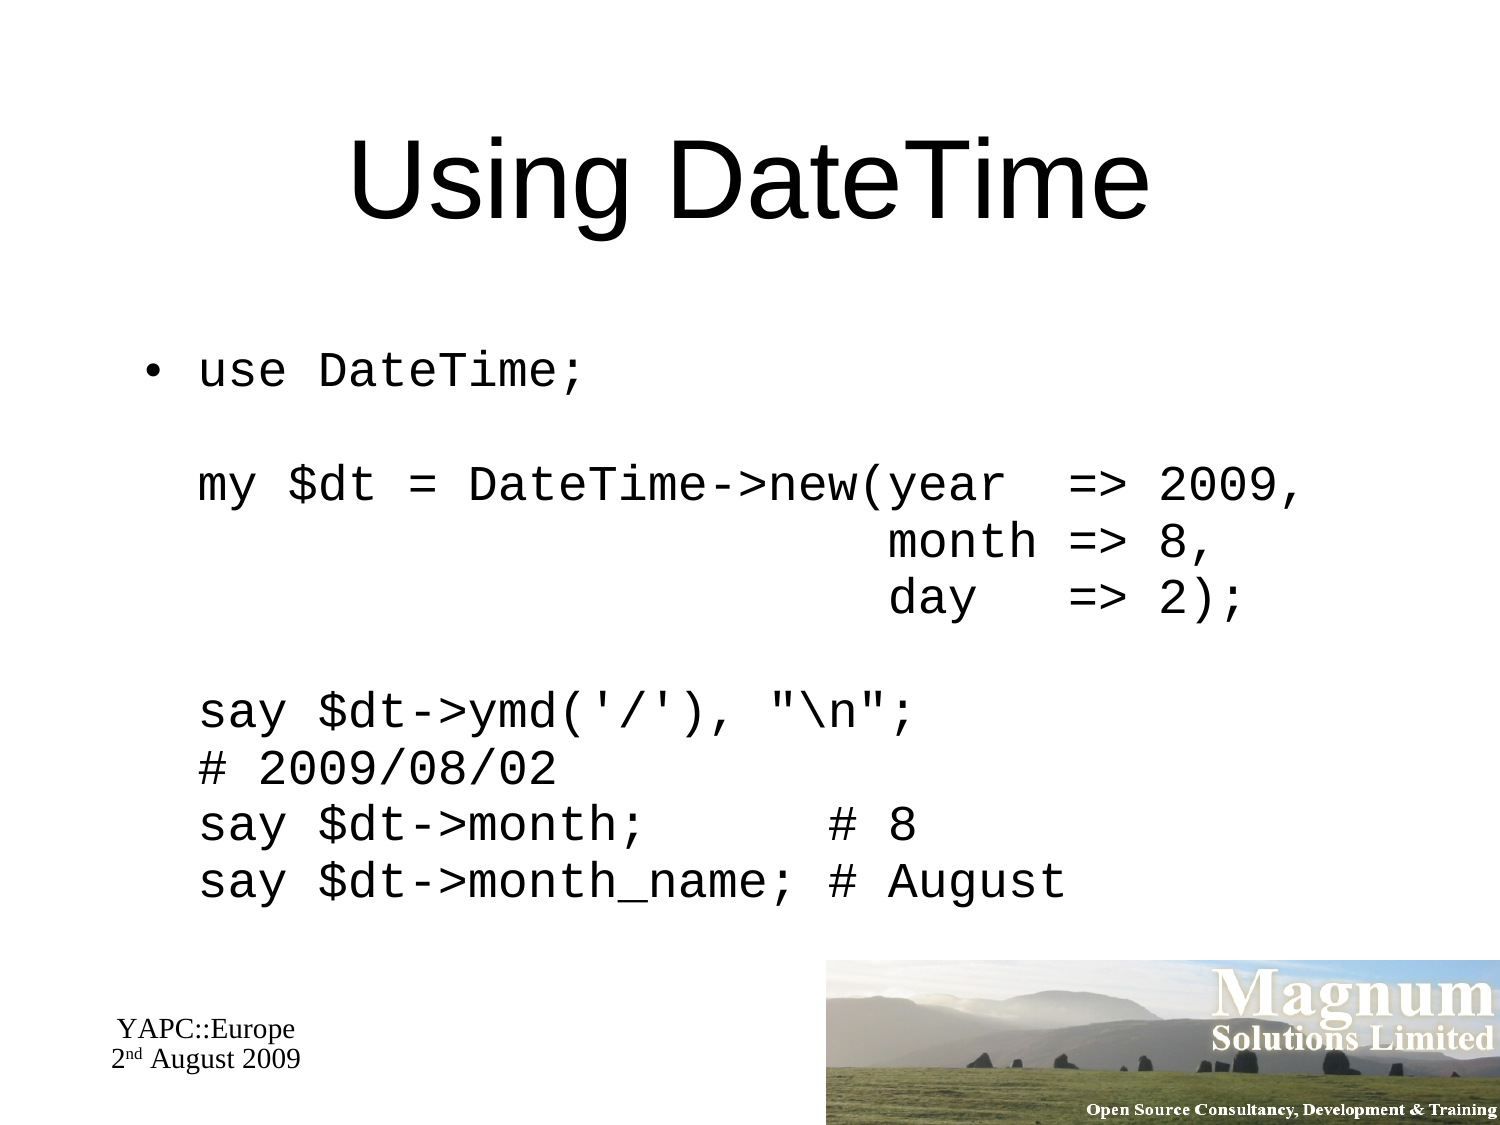

# Using DateTime
use DateTime;
my $dt = DateTime->new(year => 2009,
 month => 8,
 day => 2);
say $dt->ymd('/'), "\n";
# 2009/08/02
say $dt->month; # 8
say $dt->month_name; # August
102